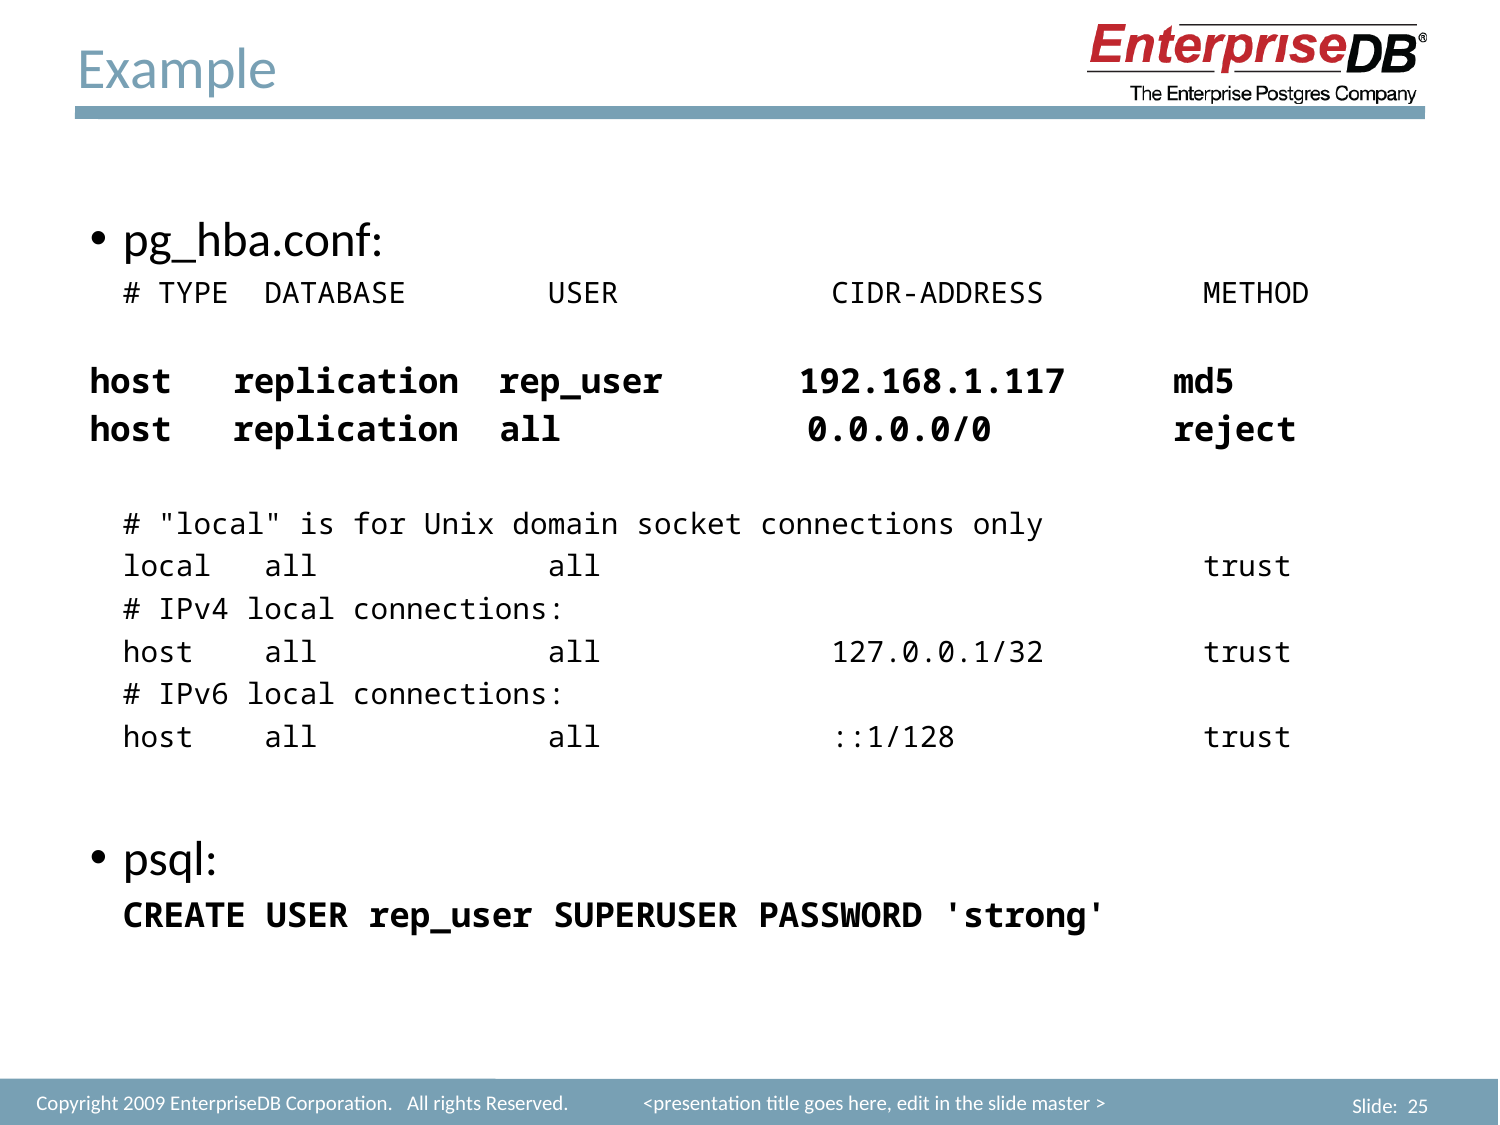

# Example
pg_hba.conf:
# TYPE DATABASE USER CIDR-ADDRESS METHOD
host	replication	rep_user	 192.168.1.117		 md5
host replication all 0.0.0.0/0		 reject
# "local" is for Unix domain socket connections only
local all all trust
# IPv4 local connections:
host all all 127.0.0.1/32 trust
# IPv6 local connections:
host all all ::1/128 trust
psql:
CREATE USER rep_user SUPERUSER PASSWORD 'strong'